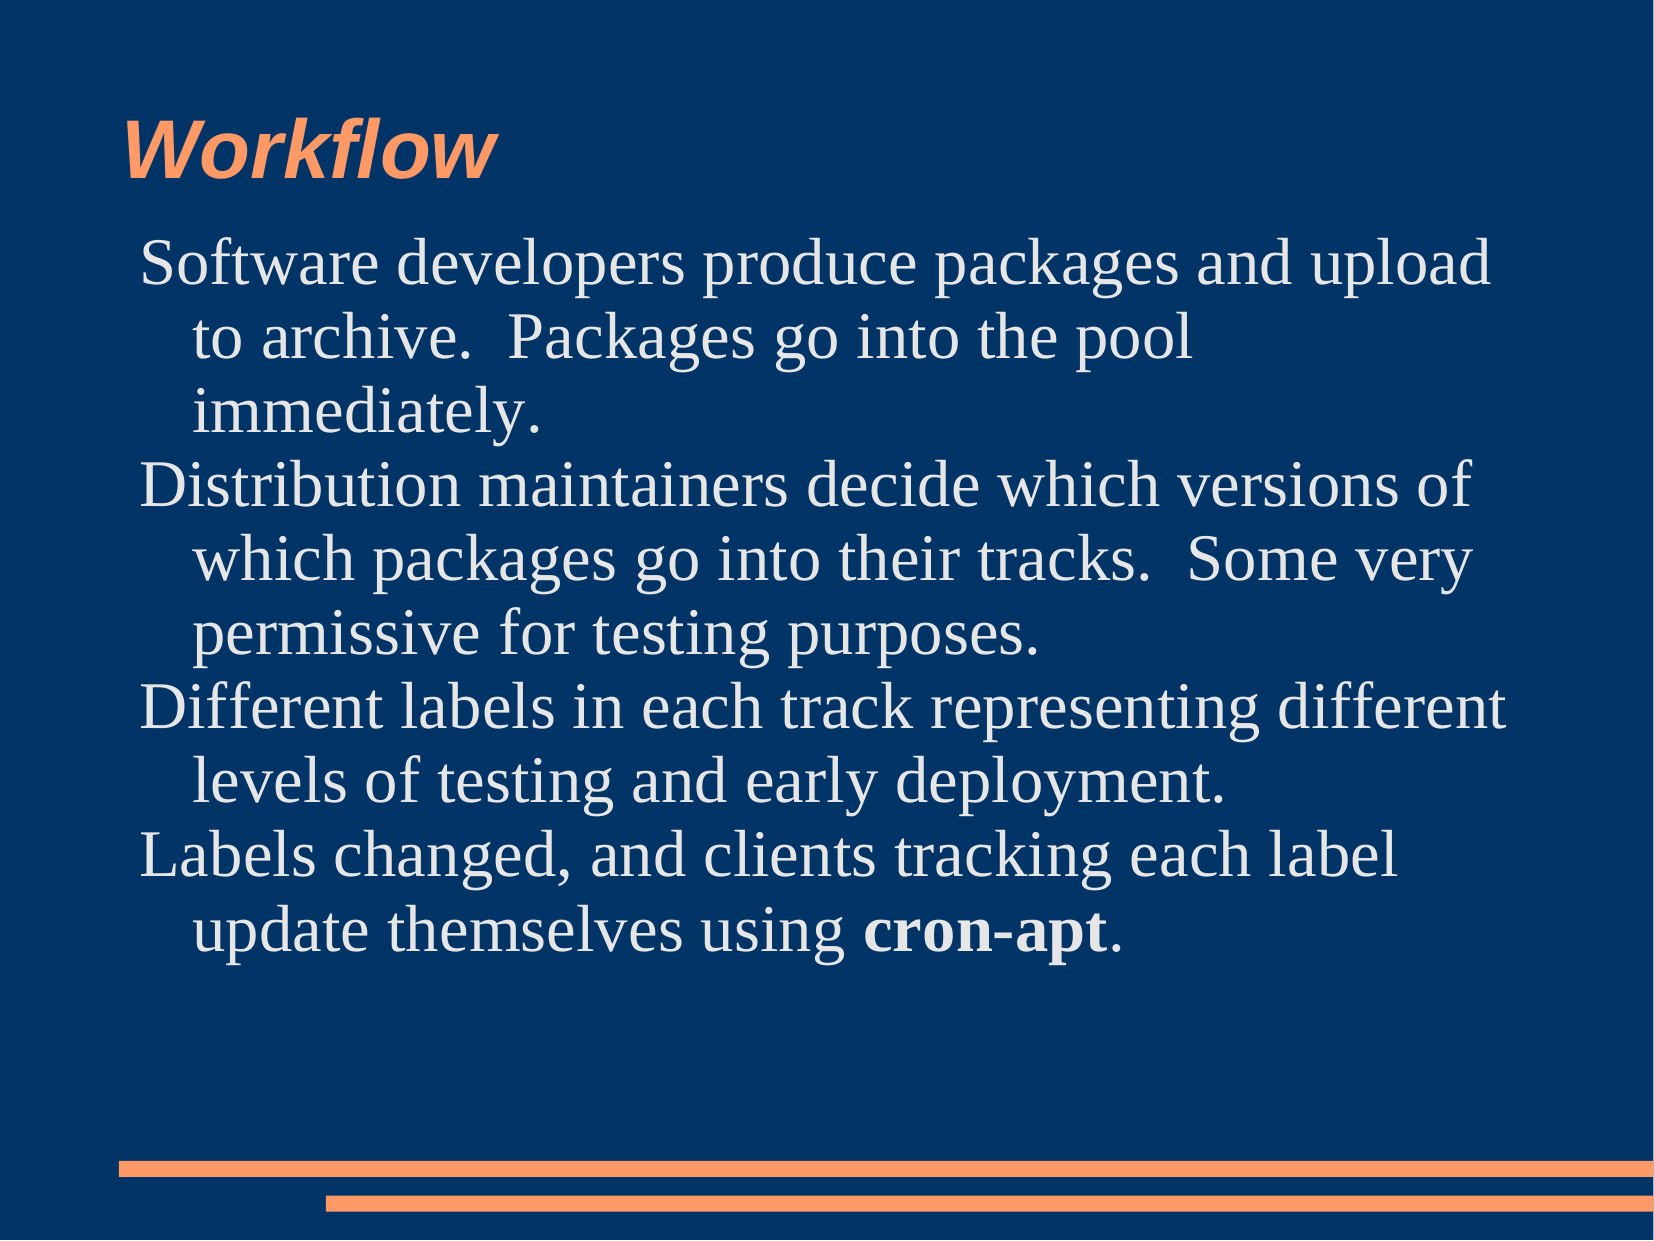

# Workflow
Software developers produce packages and upload to archive. Packages go into the pool immediately.
Distribution maintainers decide which versions of which packages go into their tracks. Some very permissive for testing purposes.
Different labels in each track representing different levels of testing and early deployment.
Labels changed, and clients tracking each label update themselves using cron-apt.